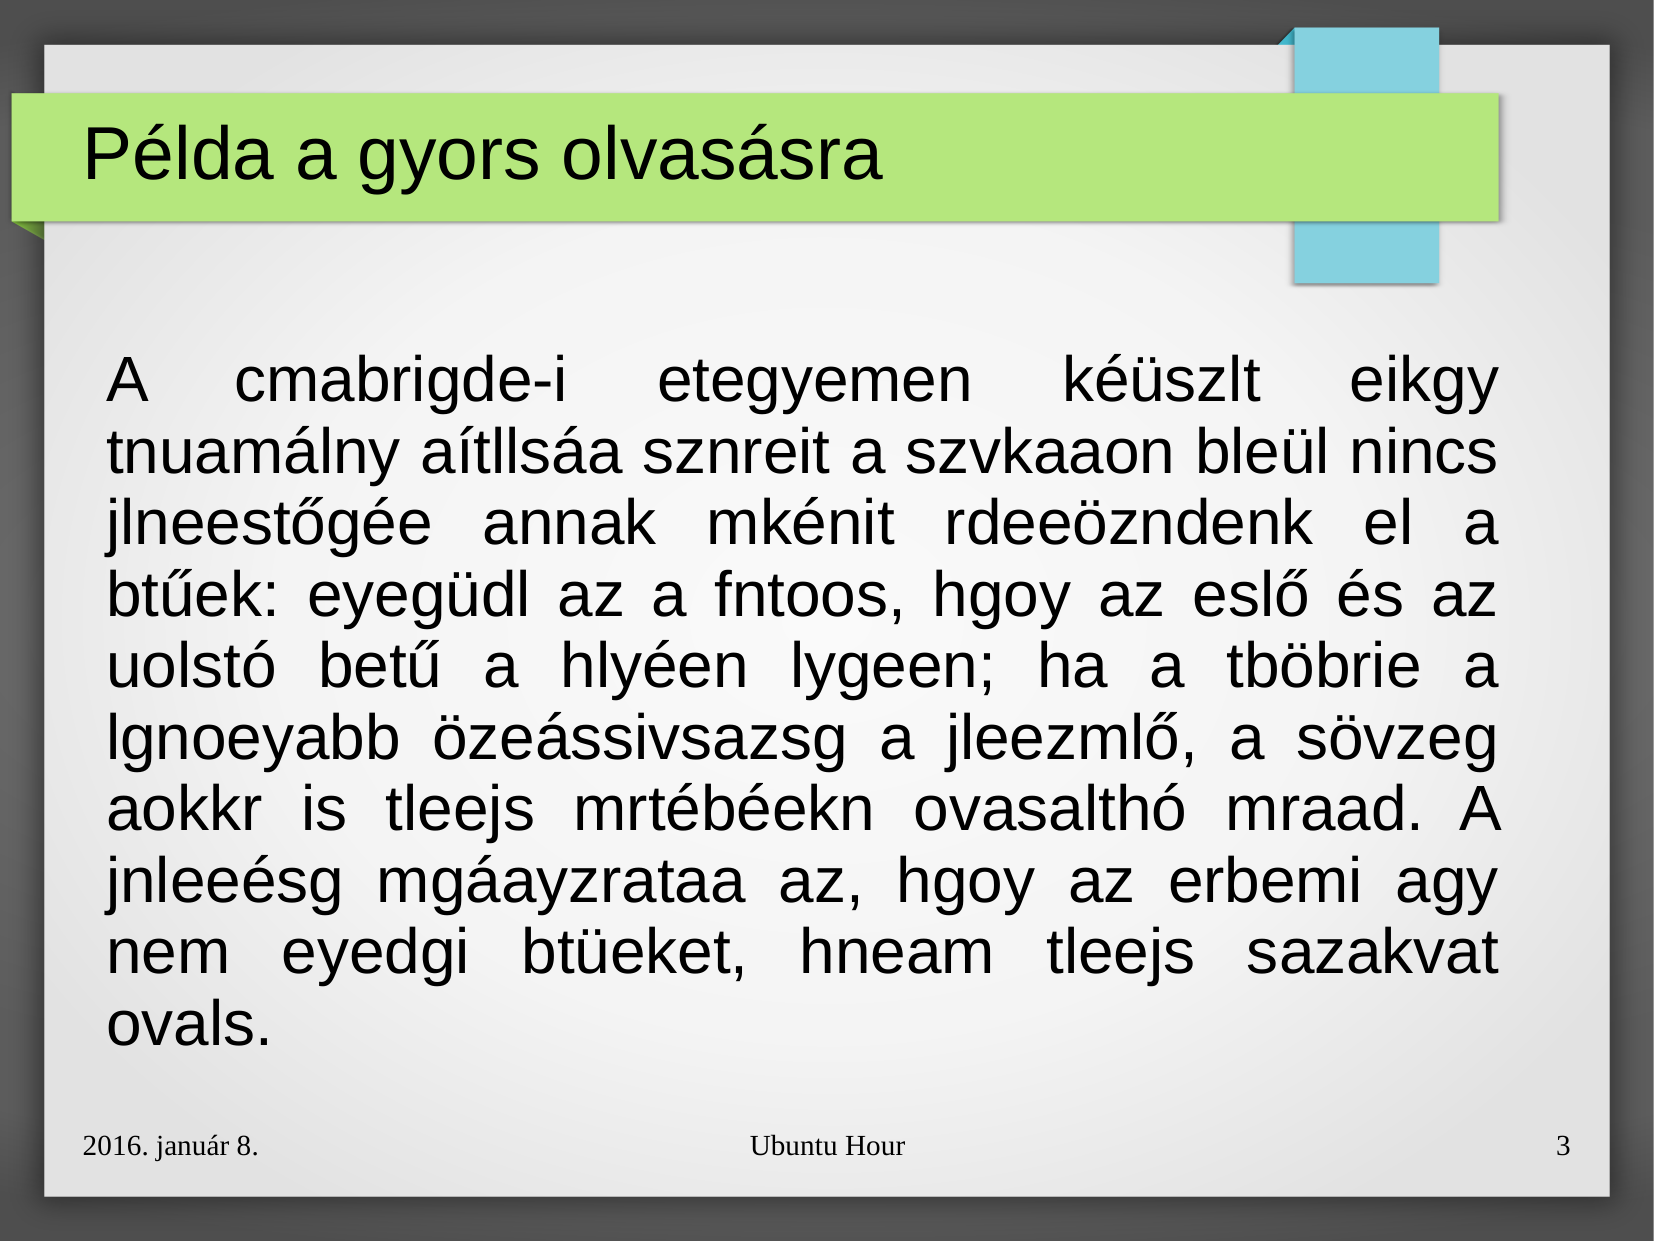

# Példa a gyors olvasásra
A cmabrigde-i etegyemen kéüszlt eikgy tnuamálny aítllsáa sznreit a szvkaaon bleül nincs jlneestőgée annak mkénit rdeeözndenk el a btűek: eyegüdl az a fntoos, hgoy az eslő és az uolstó betű a hlyéen lygeen; ha a tböbrie a lgnoeyabb özeássivsazsg a jleezmlő, a sövzeg aokkr is tleejs mrtébéekn ovasalthó mraad. A jnleeésg mgáayzrataa az, hgoy az erbemi agy nem eyedgi btüeket, hneam tleejs sazakvat ovals.
2016. január 8.
Ubuntu Hour
3